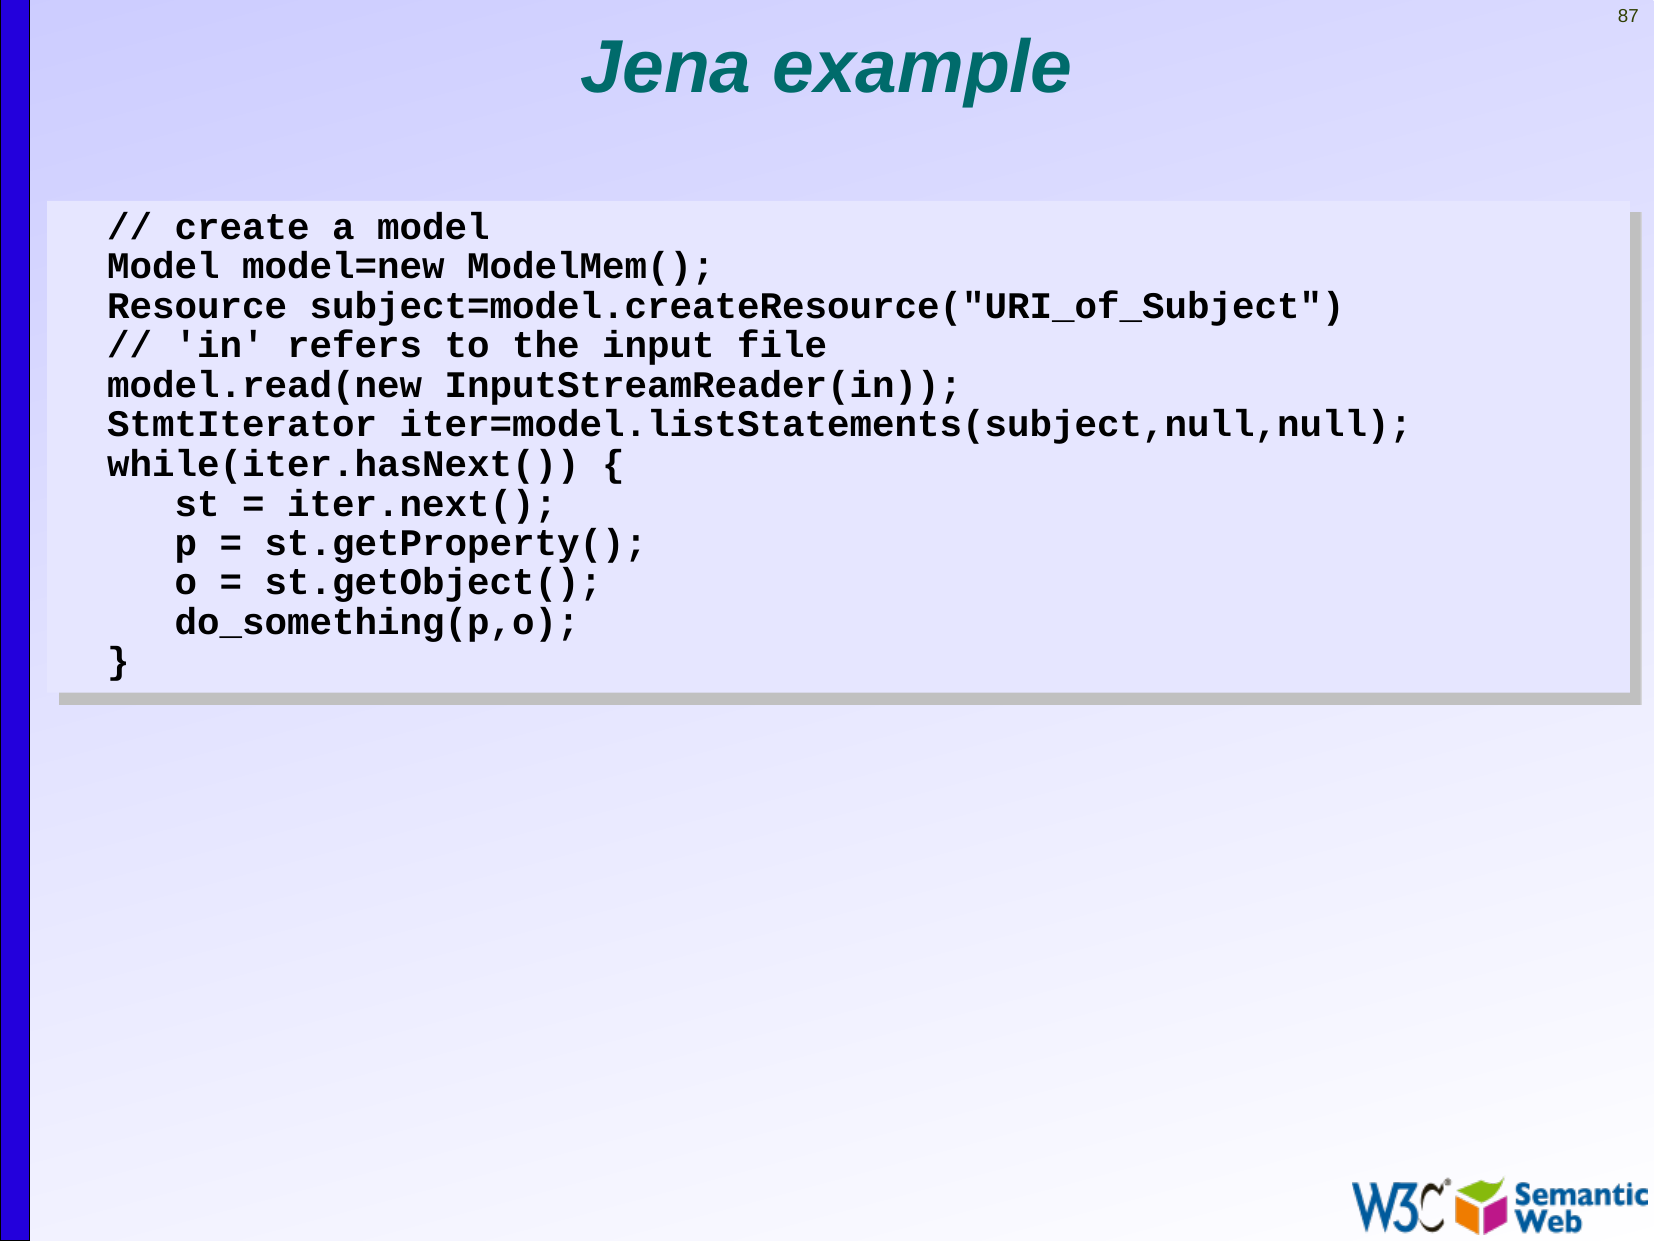

# Jena example
 // create a model
 Model model=new ModelMem();
 Resource subject=model.createResource("URI_of_Subject")
 // 'in' refers to the input file
 model.read(new InputStreamReader(in));
 StmtIterator iter=model.listStatements(subject,null,null);
 while(iter.hasNext()) {
 st = iter.next();
 p = st.getProperty();
 o = st.getObject();
 do_something(p,o);
 }